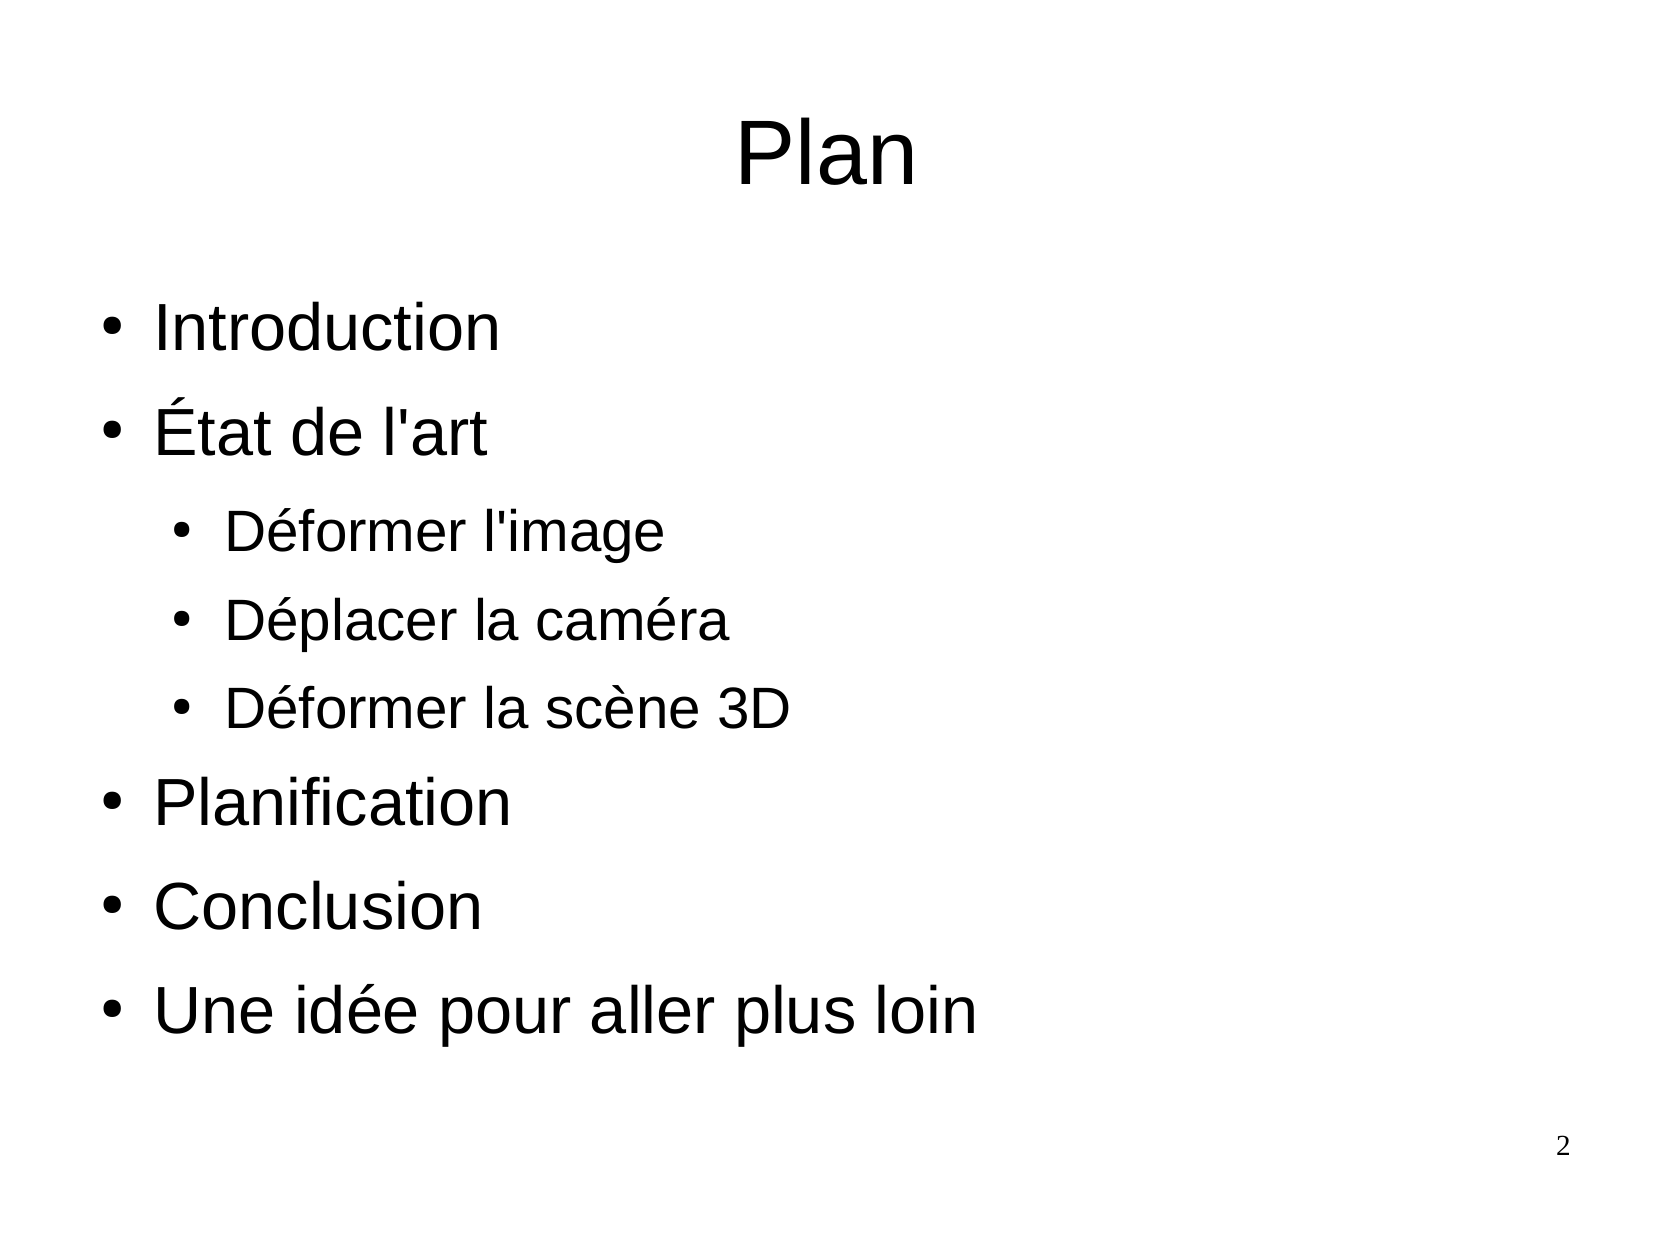

# Plan
Introduction
État de l'art
Déformer l'image
Déplacer la caméra
Déformer la scène 3D
Planification
Conclusion
Une idée pour aller plus loin
2